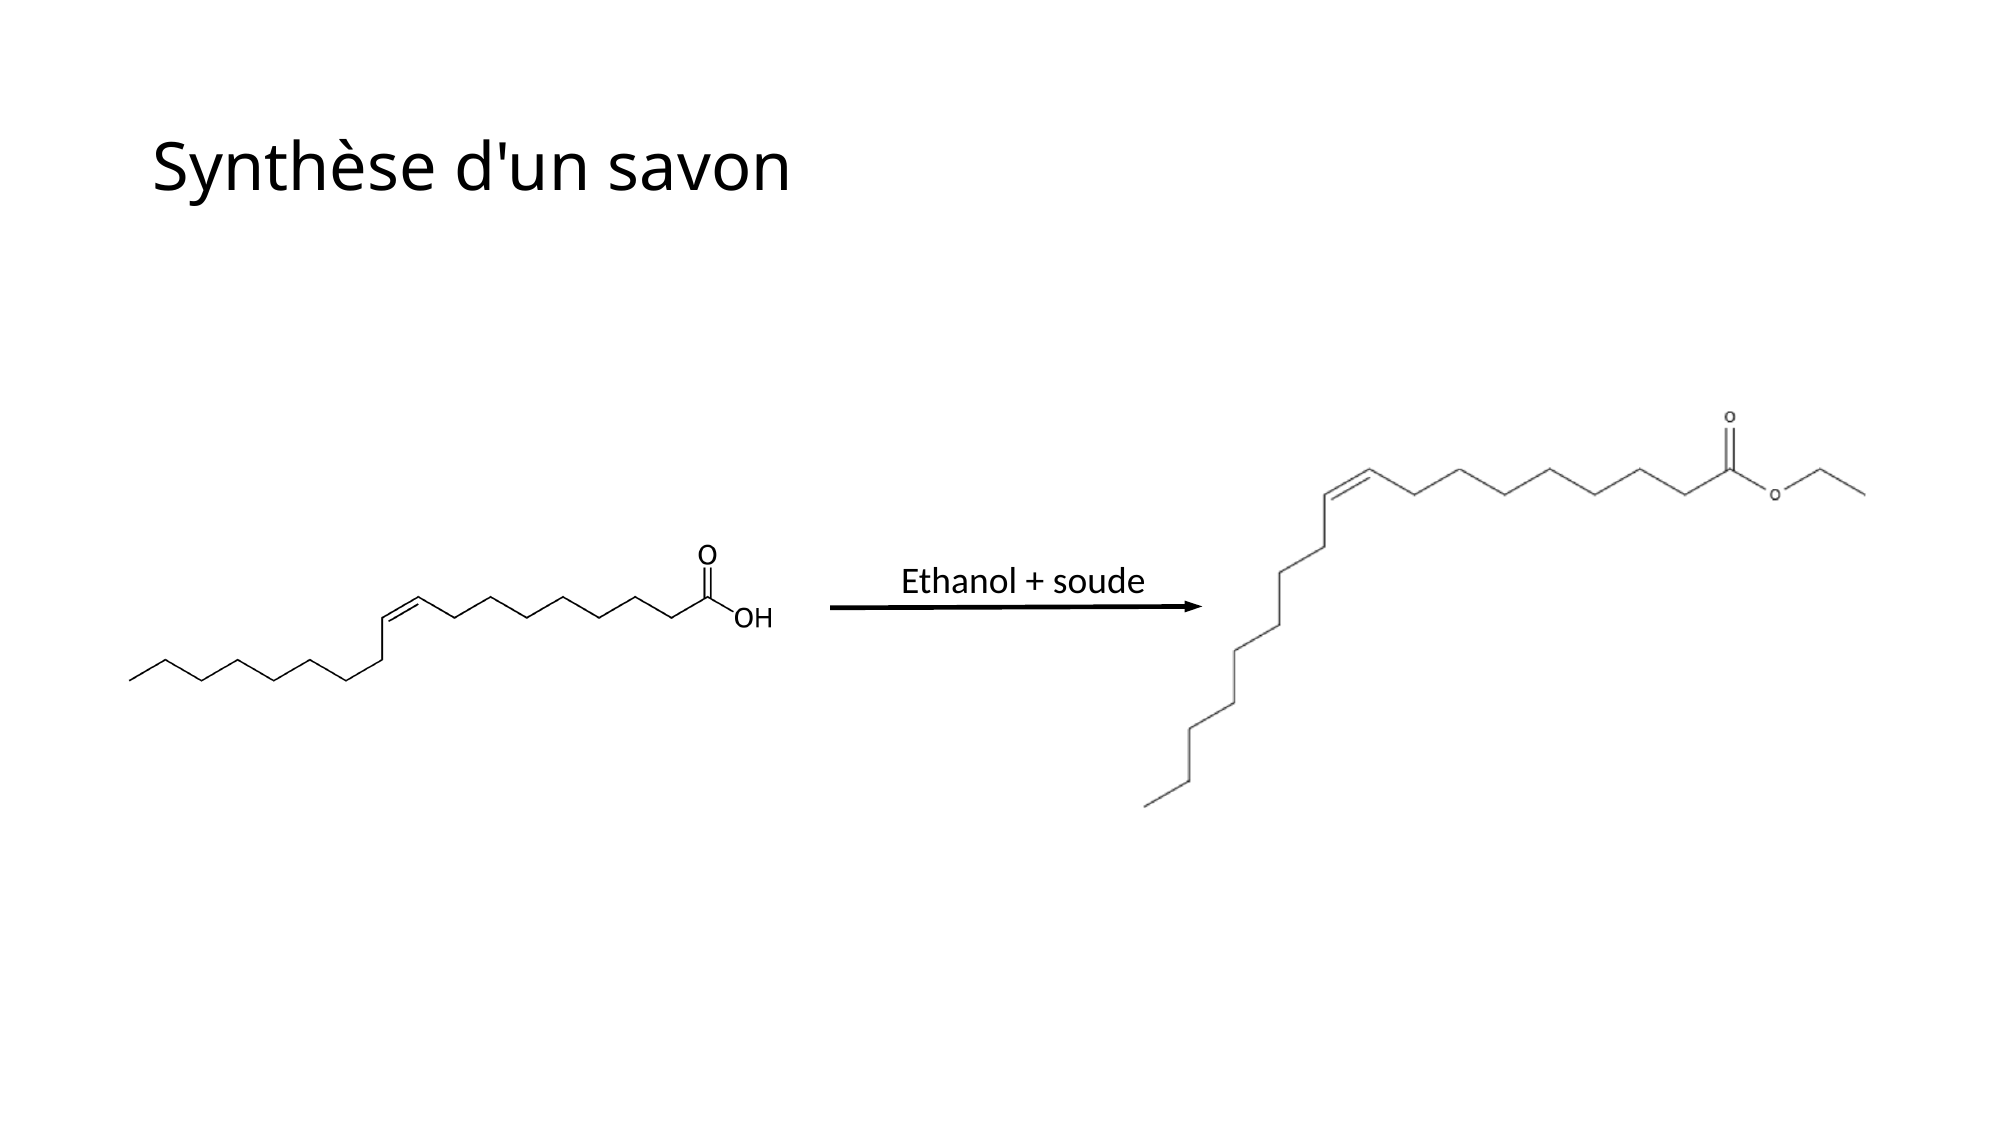

# Synthèse d'un savon
Ethanol + soude